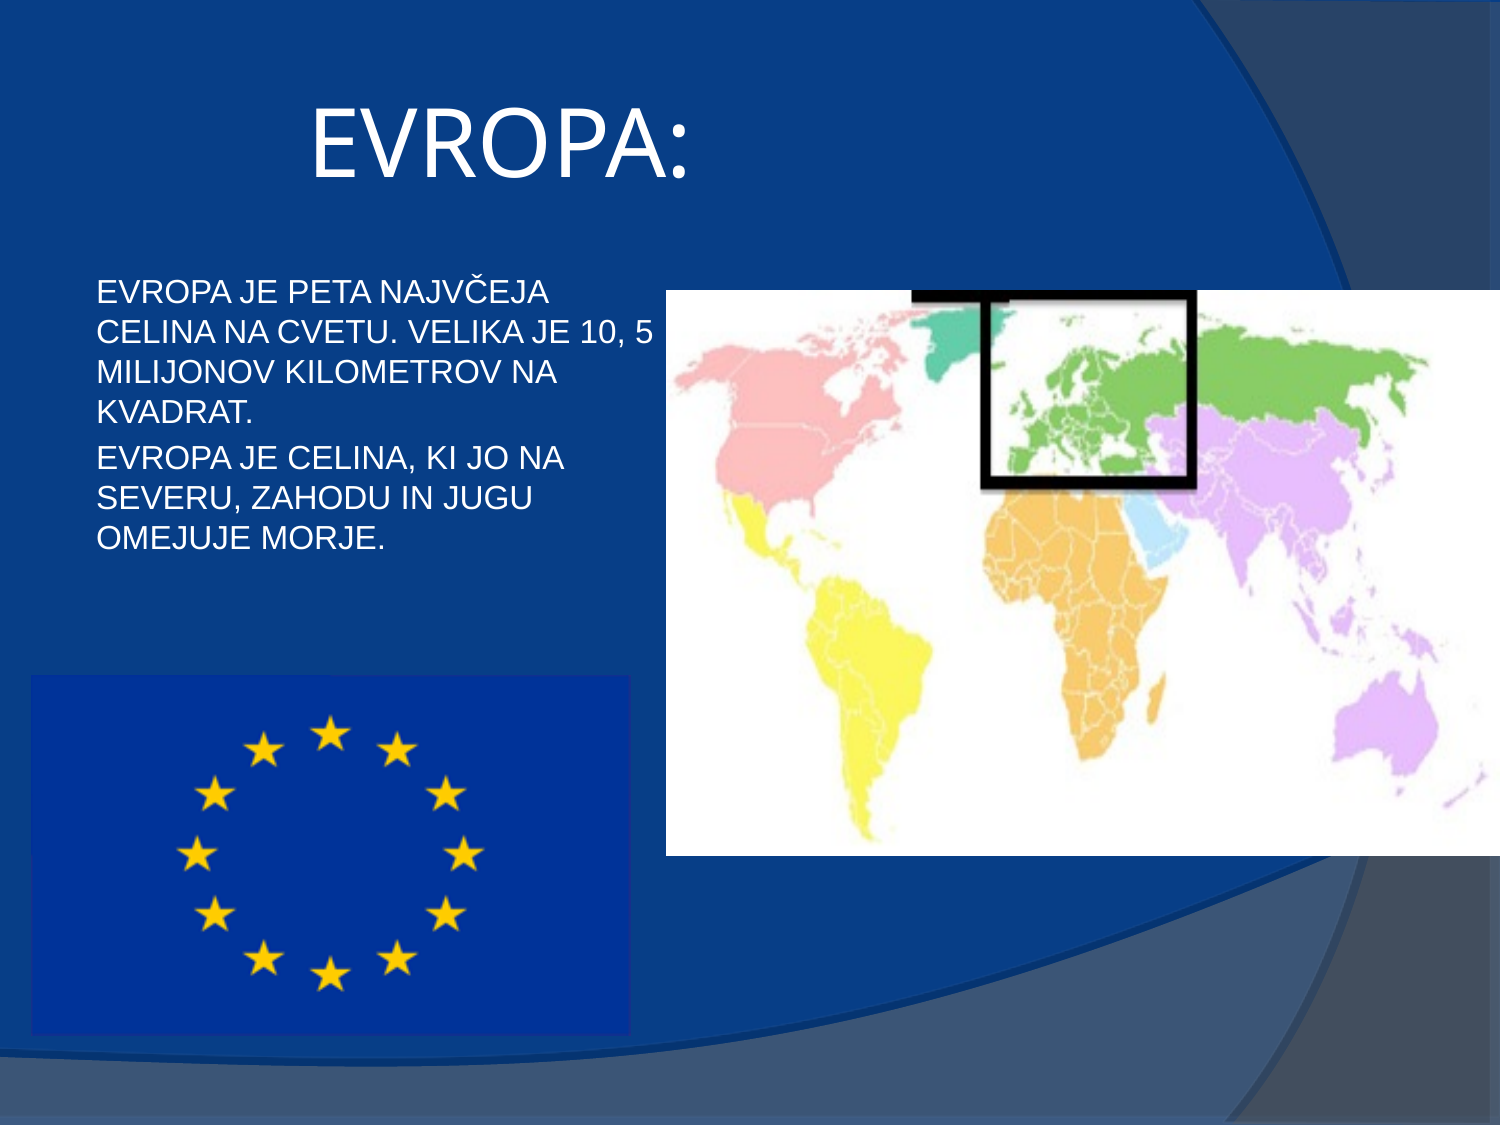

# EVROPA:
EVROPA JE PETA NAJVČEJA CELINA NA CVETU. VELIKA JE 10, 5 MILIJONOV KILOMETROV NA KVADRAT.
EVROPA JE CELINA, KI JO NA SEVERU, ZAHODU IN JUGU OMEJUJE MORJE.